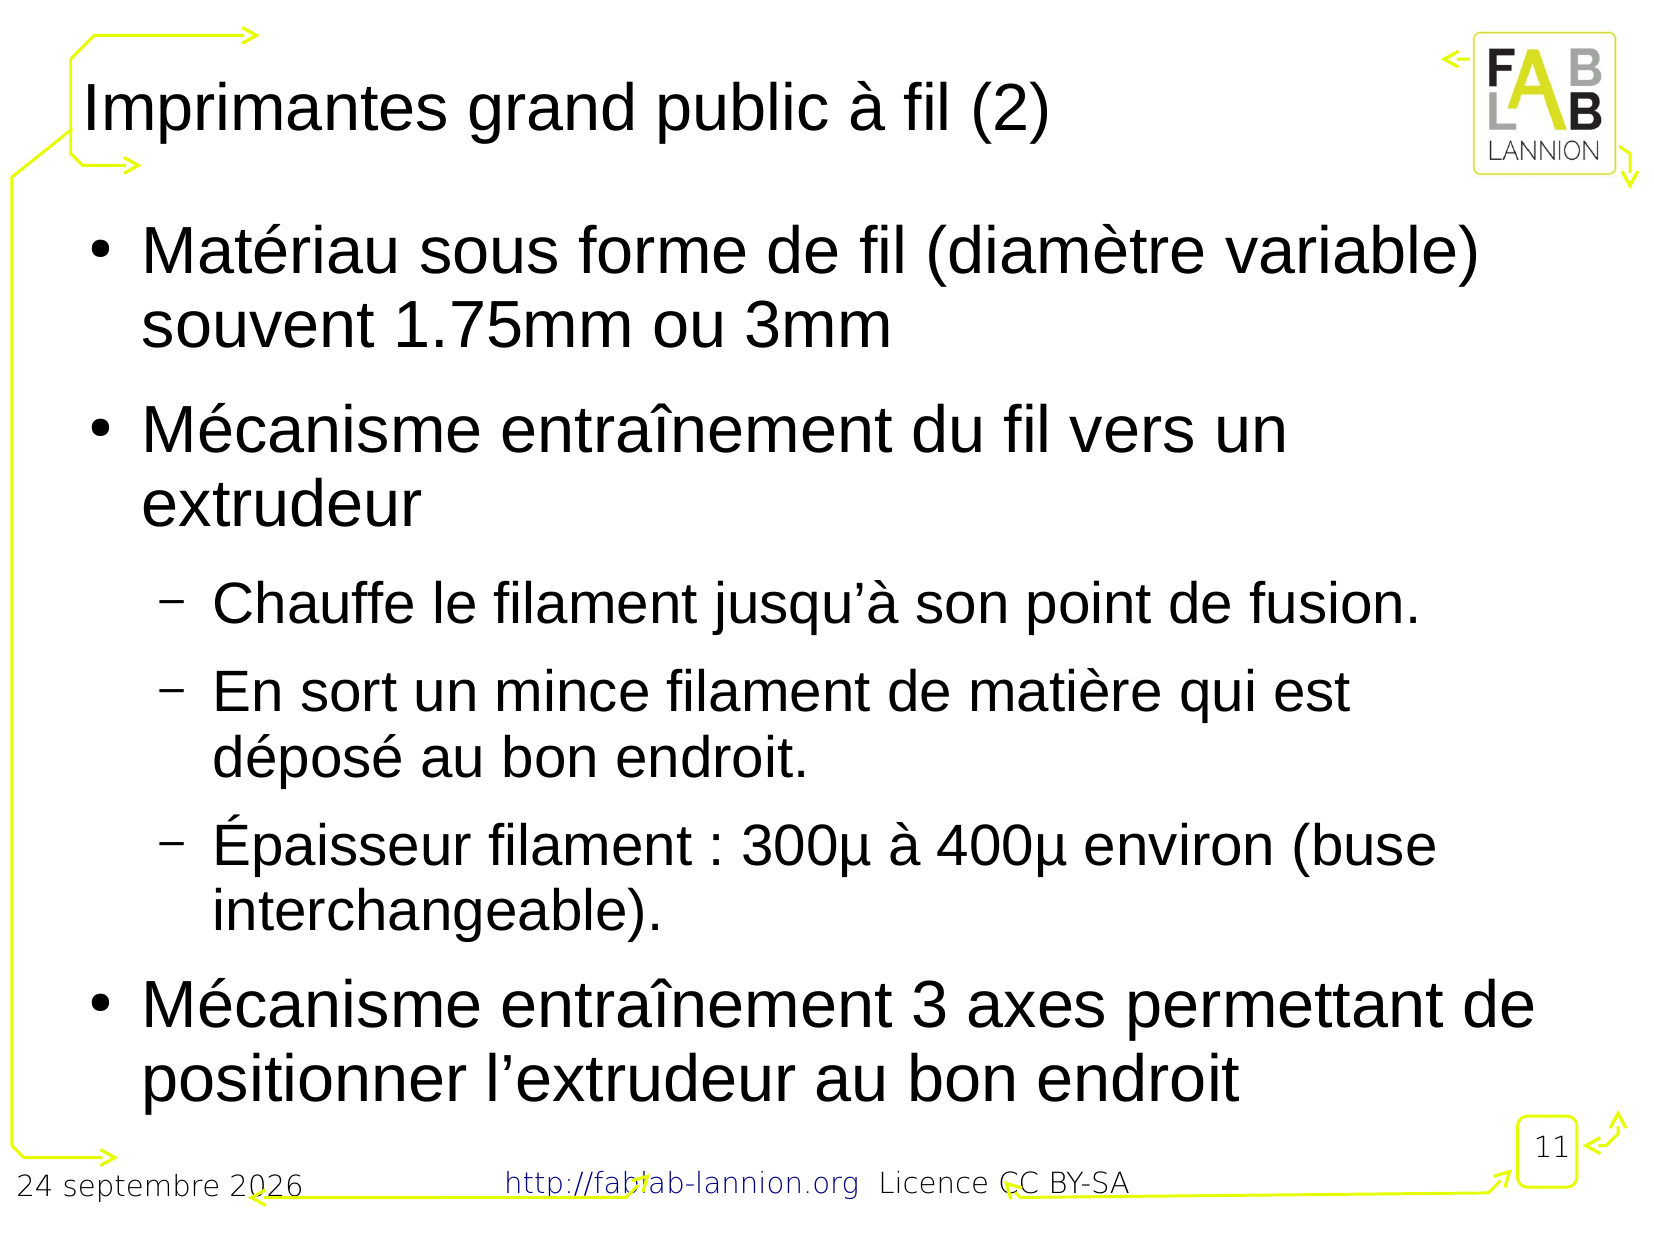

# Imprimantes grand public à fil (2)
Matériau sous forme de fil (diamètre variable) souvent 1.75mm ou 3mm
Mécanisme entraînement du fil vers un extrudeur
Chauffe le filament jusqu’à son point de fusion.
En sort un mince filament de matière qui est déposé au bon endroit.
Épaisseur filament : 300µ à 400µ environ (buse interchangeable).
Mécanisme entraînement 3 axes permettant de positionner l’extrudeur au bon endroit
11